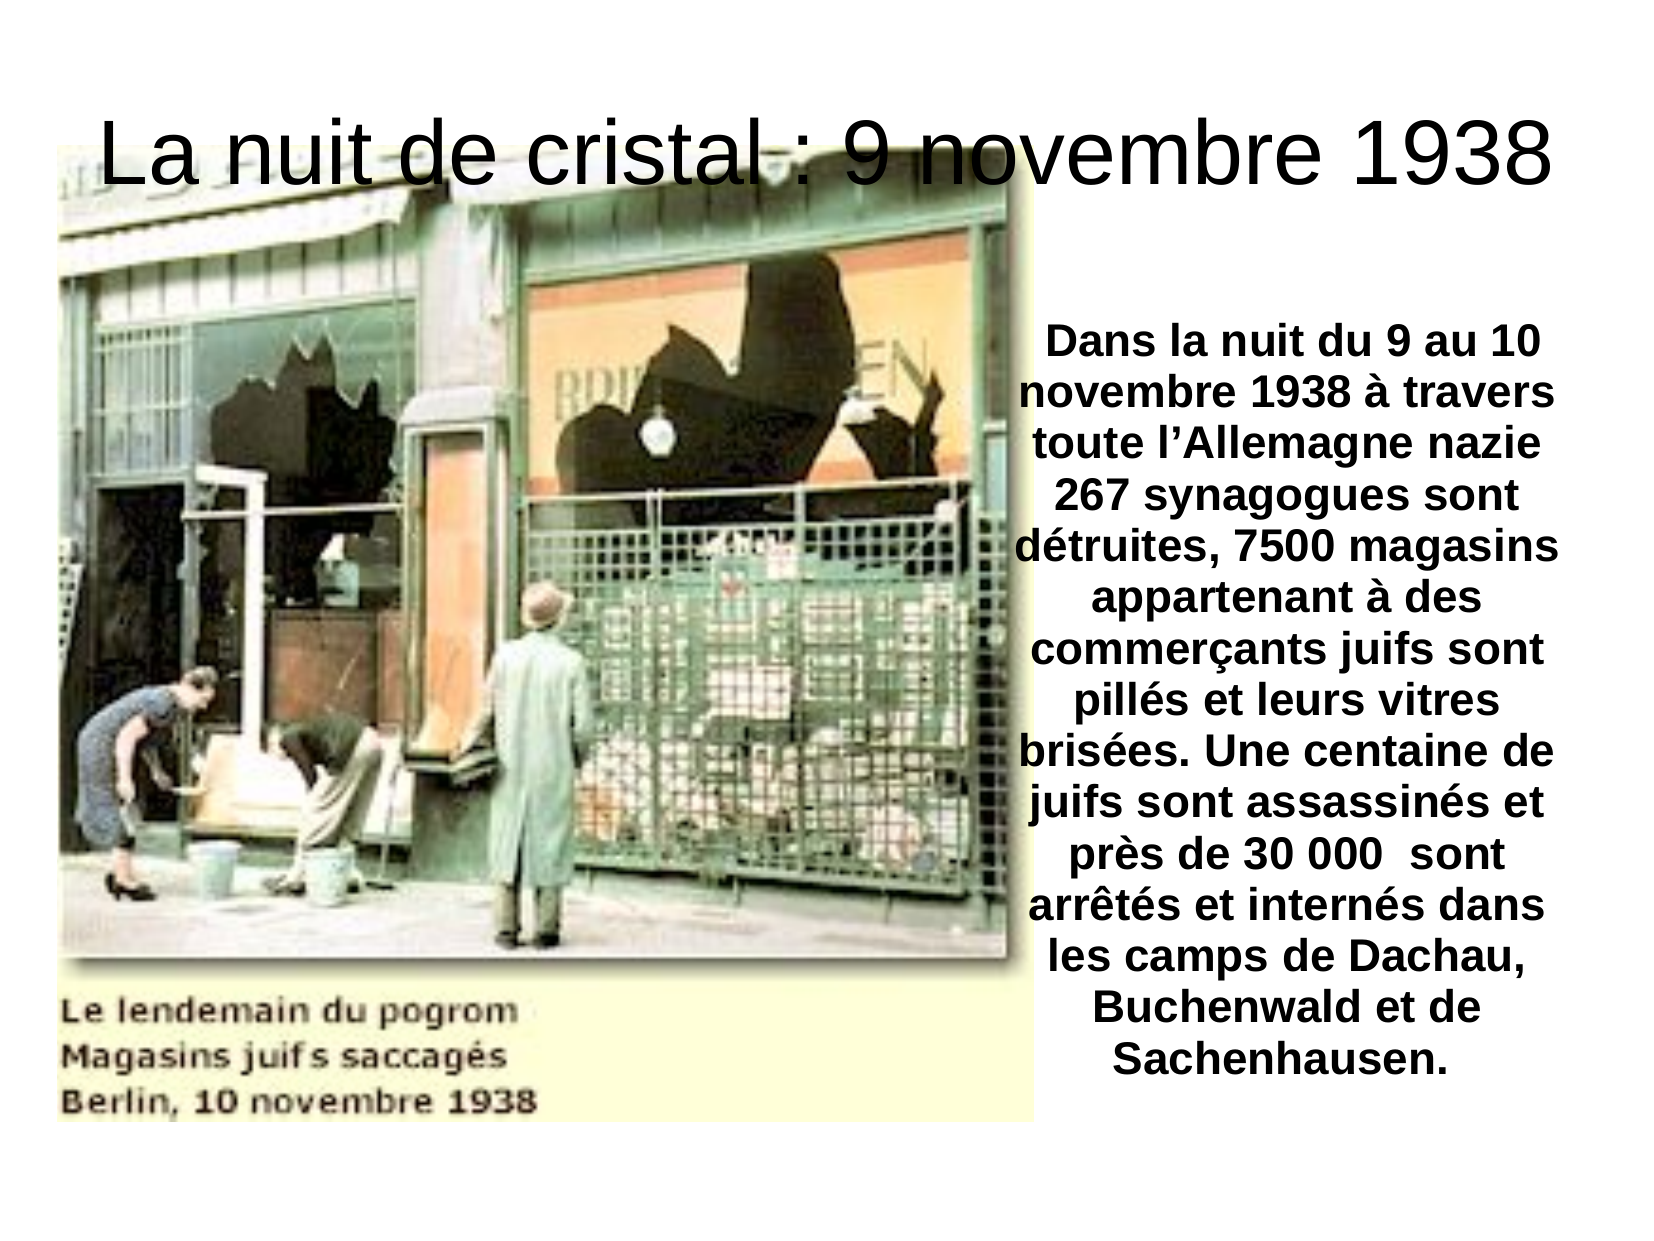

# La nuit de cristal : 9 novembre 1938
 Dans la nuit du 9 au 10 novembre 1938 à travers toute l’Allemagne nazie 267 synagogues sont détruites, 7500 magasins appartenant à des commerçants juifs sont pillés et leurs vitres brisées. Une centaine de juifs sont assassinés et près de 30 000 sont arrêtés et internés dans les camps de Dachau, Buchenwald et de Sachenhausen.